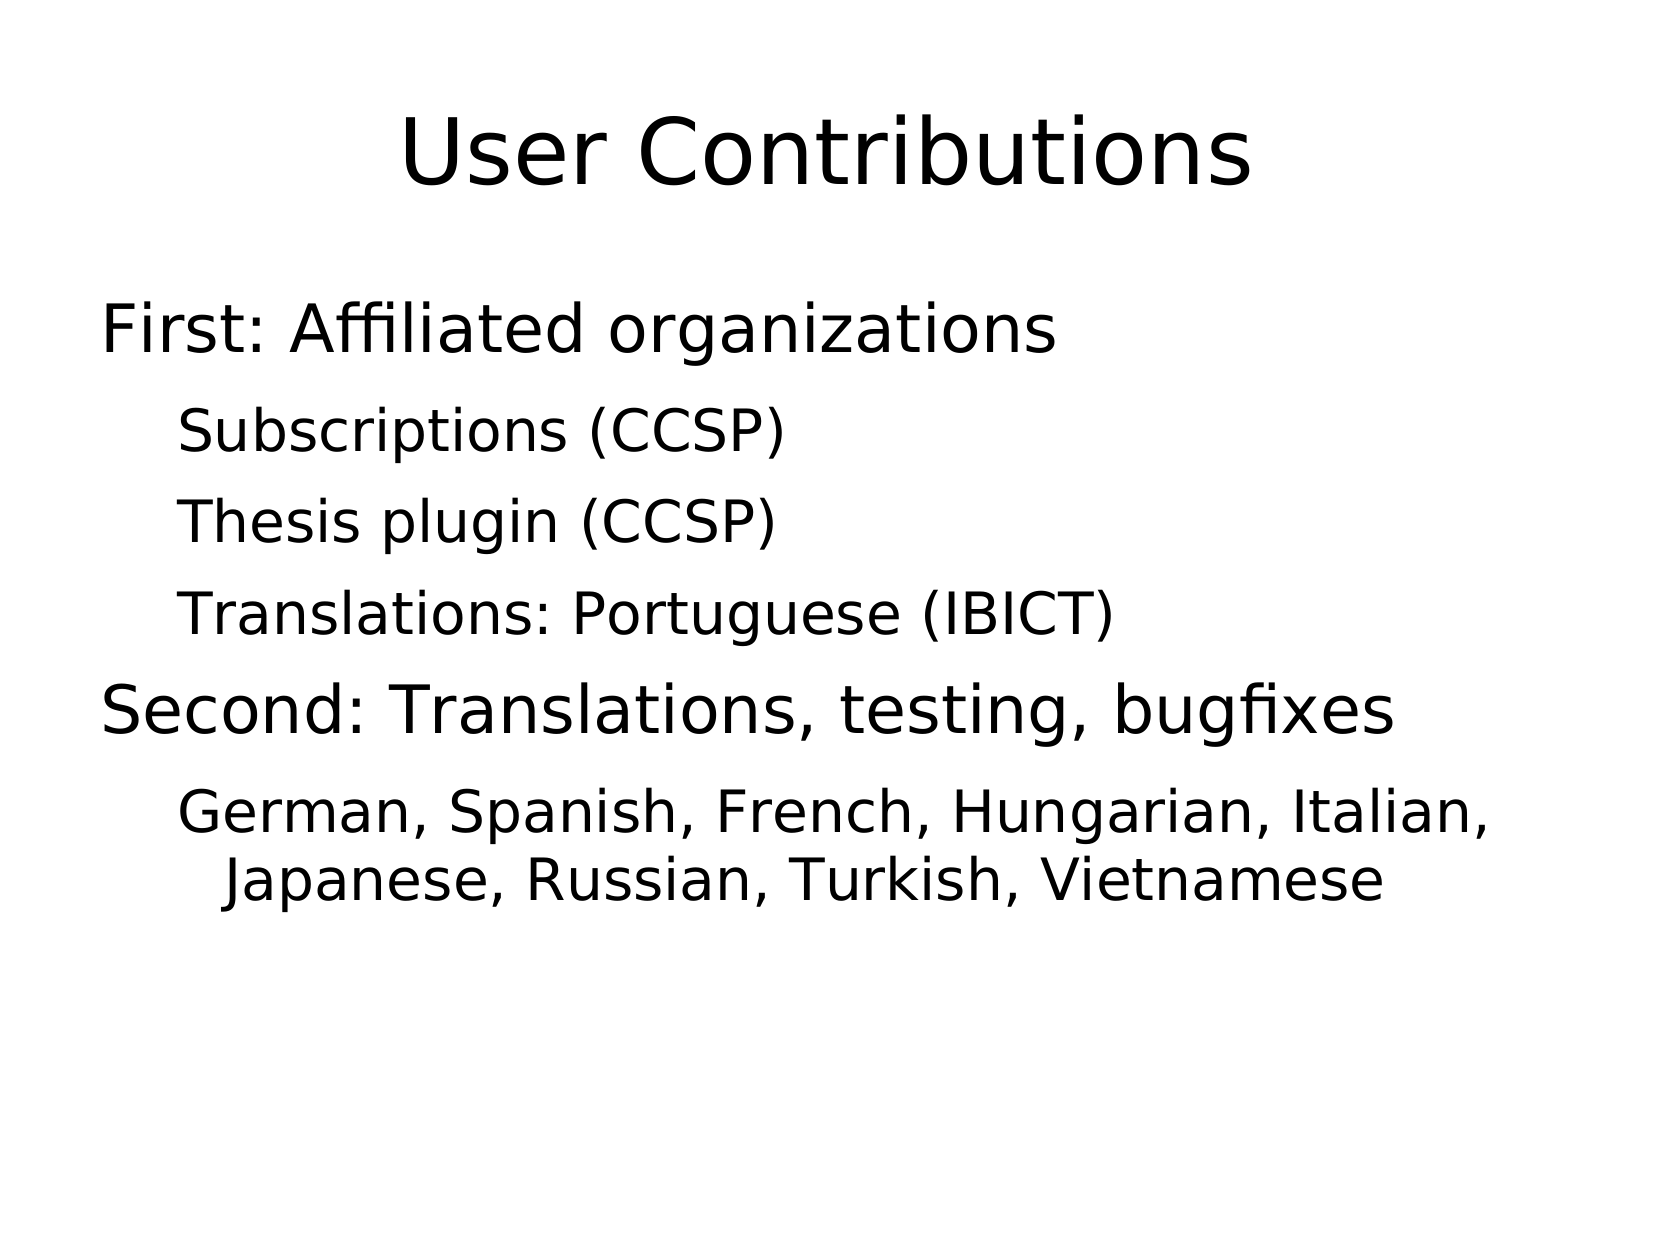

# User Contributions
First: Affiliated organizations
Subscriptions (CCSP)
Thesis plugin (CCSP)
Translations: Portuguese (IBICT)
Second: Translations, testing, bugfixes
German, Spanish, French, Hungarian, Italian, Japanese, Russian, Turkish, Vietnamese